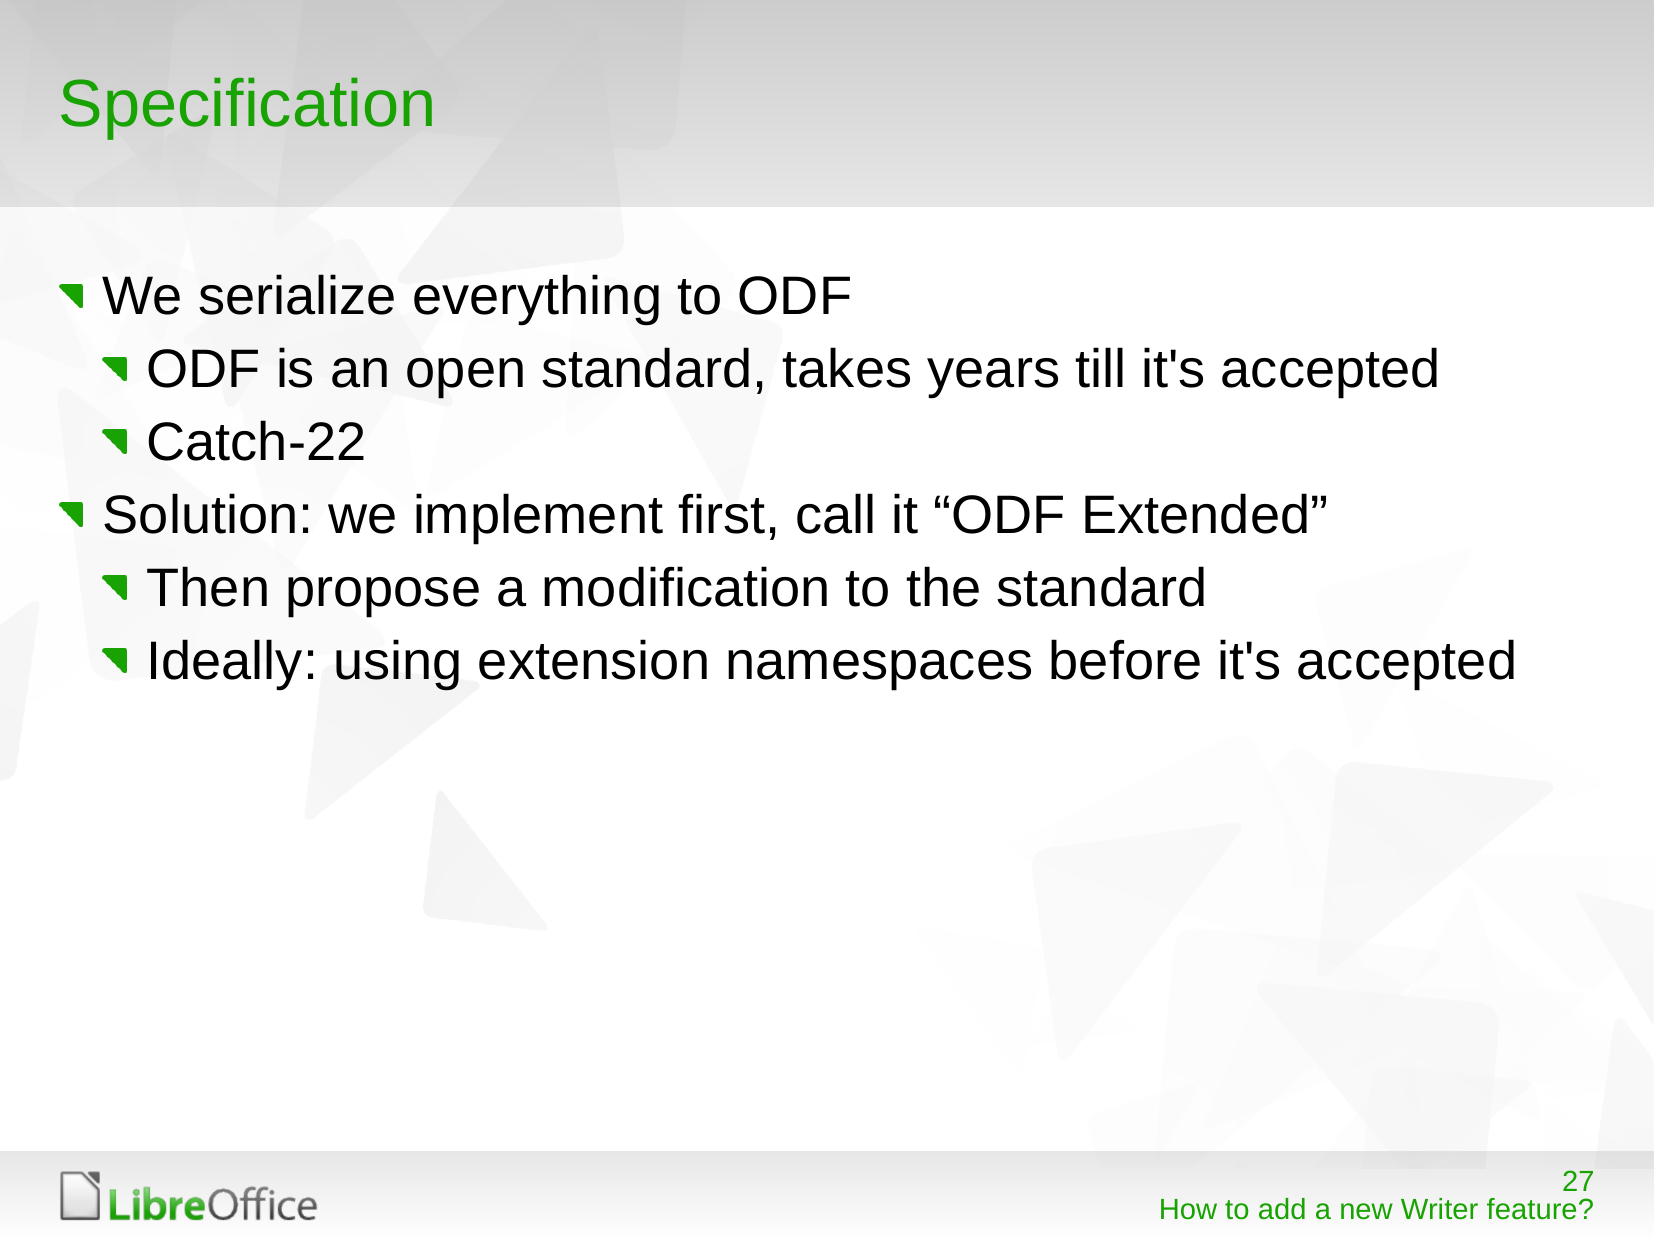

# Specification
We serialize everything to ODF
ODF is an open standard, takes years till it's accepted
Catch-22
Solution: we implement first, call it “ODF Extended”
Then propose a modification to the standard
Ideally: using extension namespaces before it's accepted
27
How to add a new Writer feature?